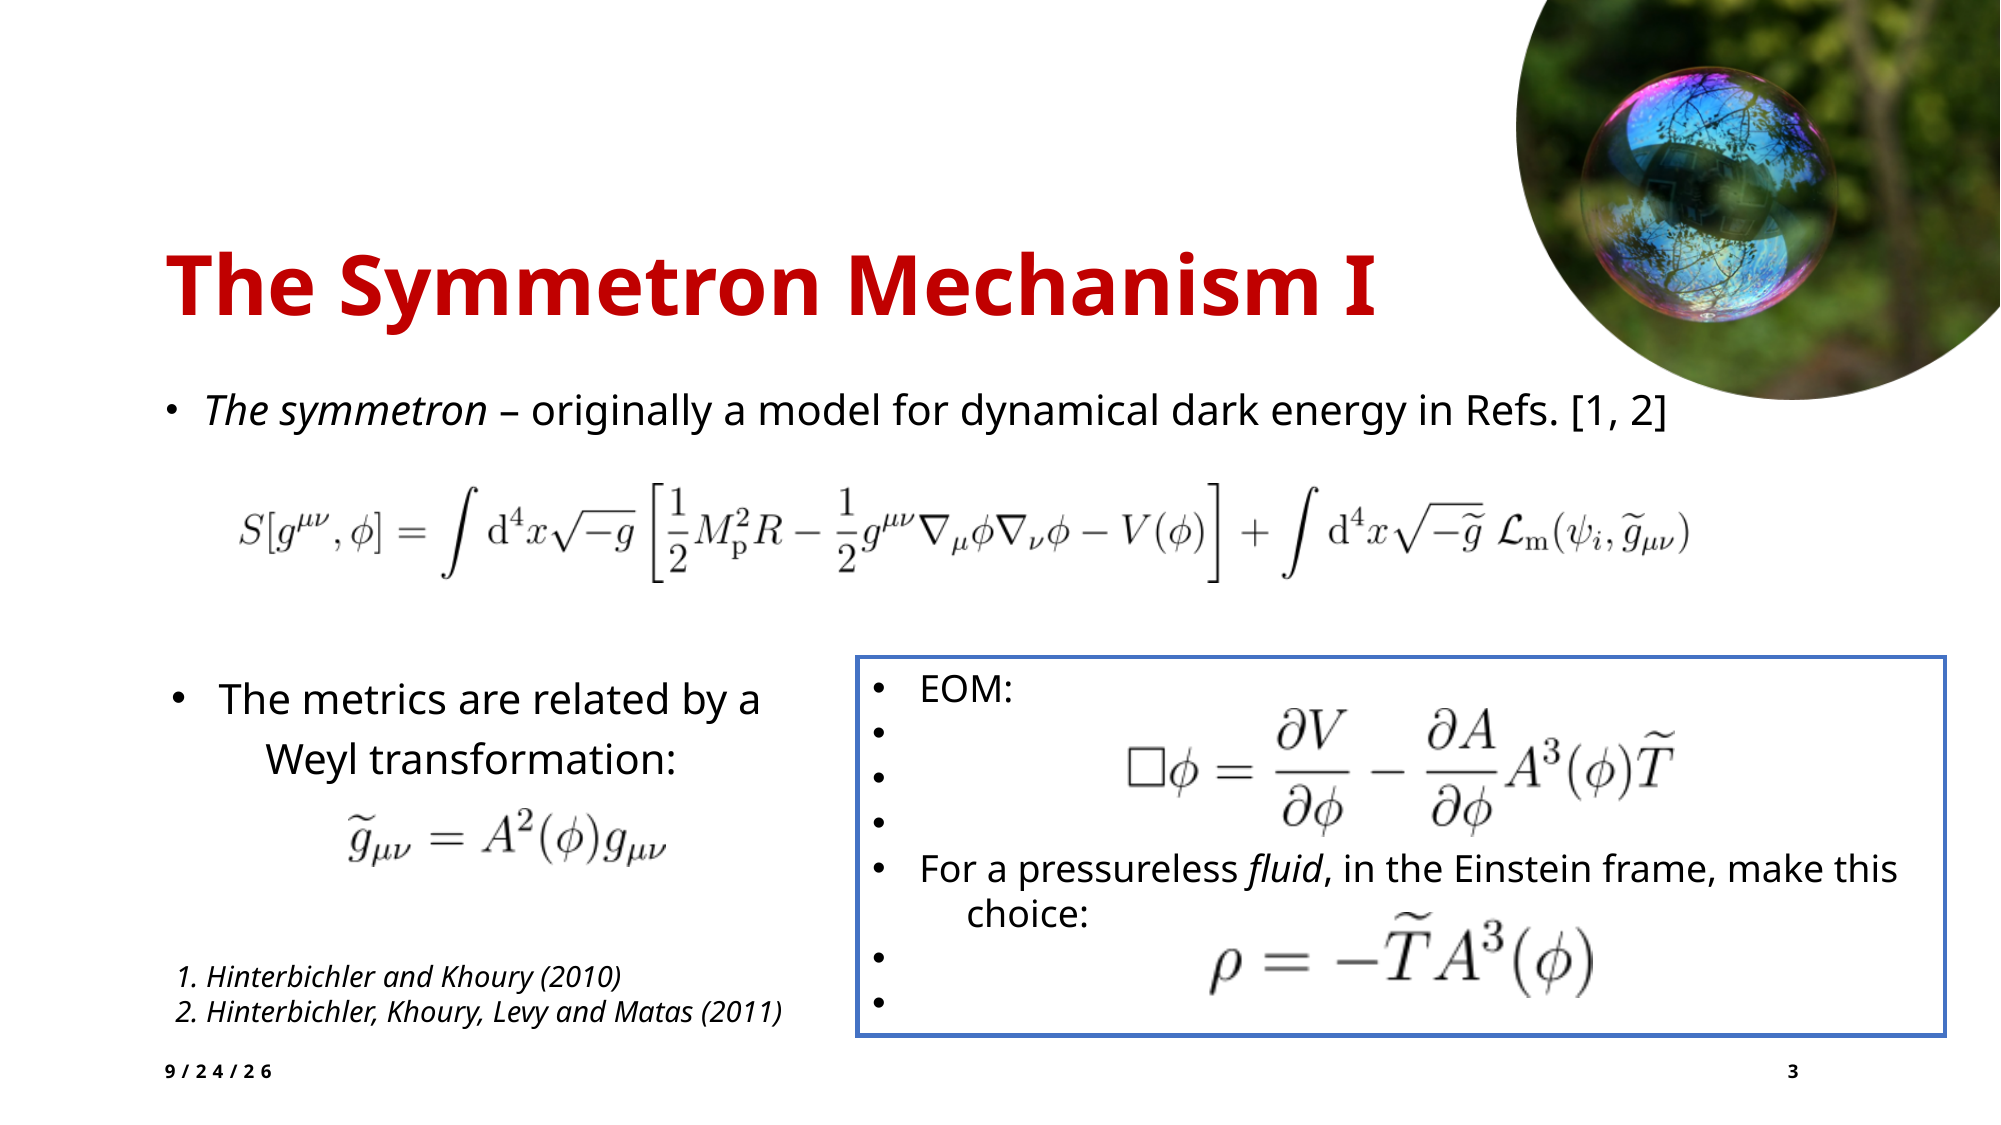

# The Symmetron Mechanism I
The symmetron – originally a model for dynamical dark energy in Refs. [1, 2]
The metrics are related by a Weyl transformation:
EOM:
For a pressureless fluid, in the Einstein frame, make this choice:
1. Hinterbichler and Khoury (2010)
2. Hinterbichler, Khoury, Levy and Matas (2011)
3